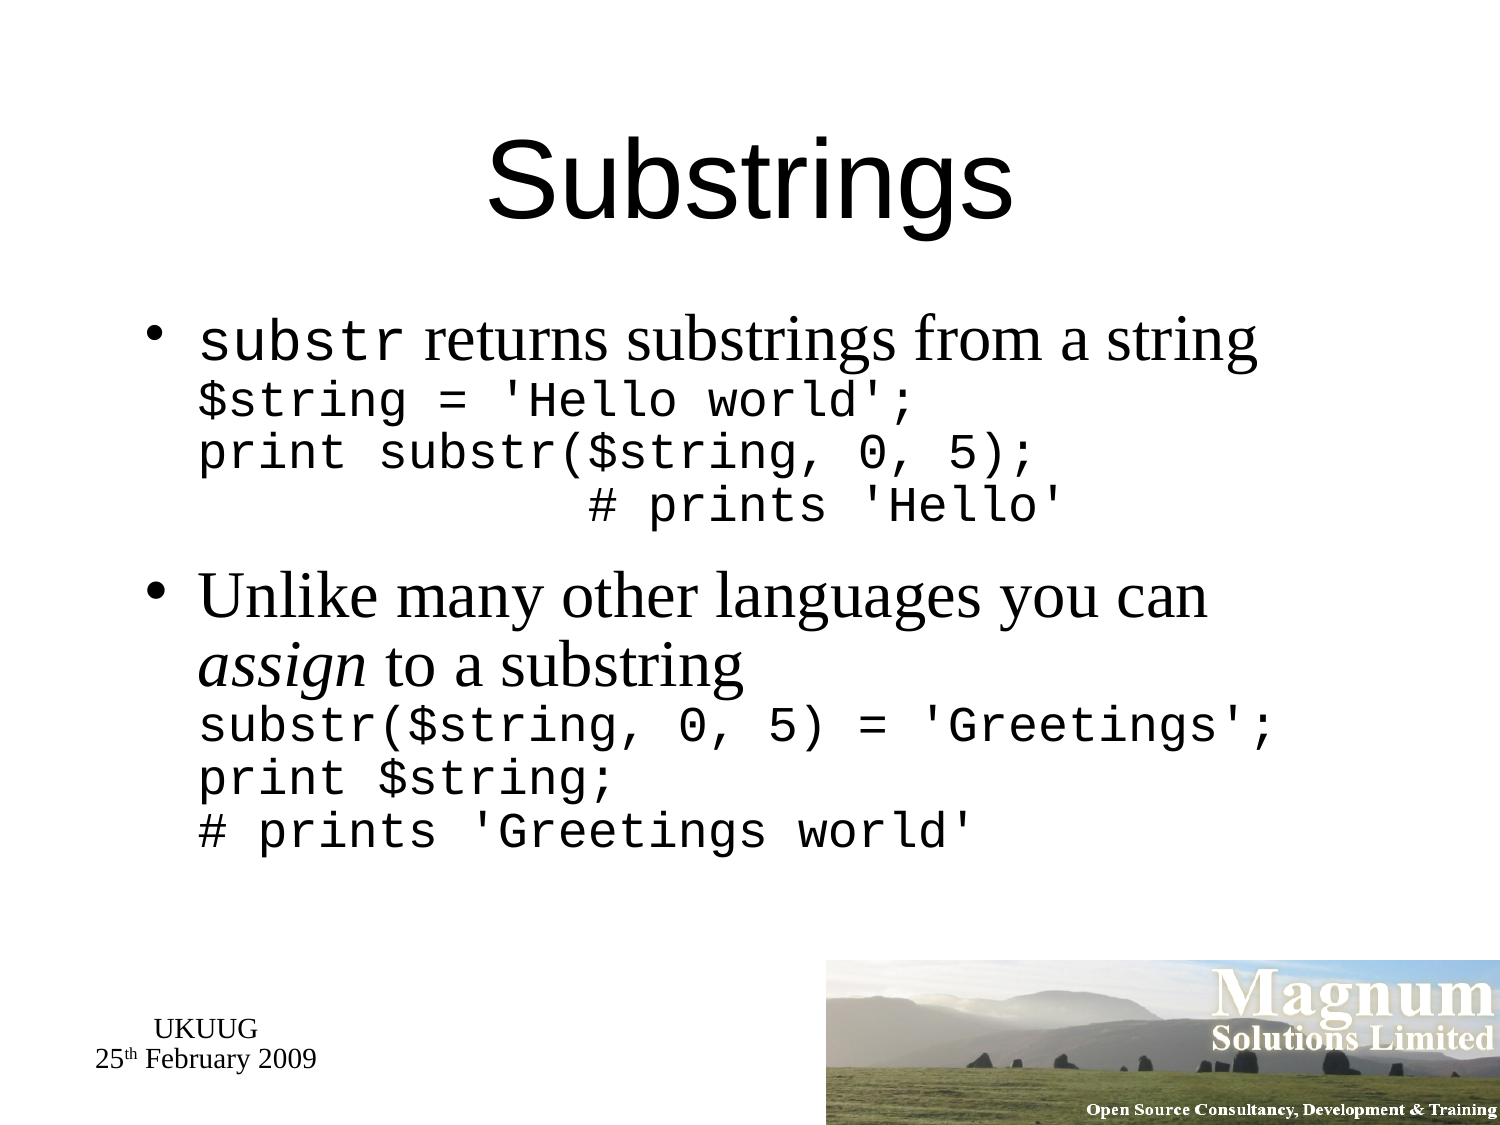

# Substrings
substr returns substrings from a string
$string = 'Hello world';
print substr($string, 0, 5);
 # prints 'Hello'
Unlike many other languages you can assign to a substring
substr($string, 0, 5) = 'Greetings';
print $string;
# prints 'Greetings world'
58